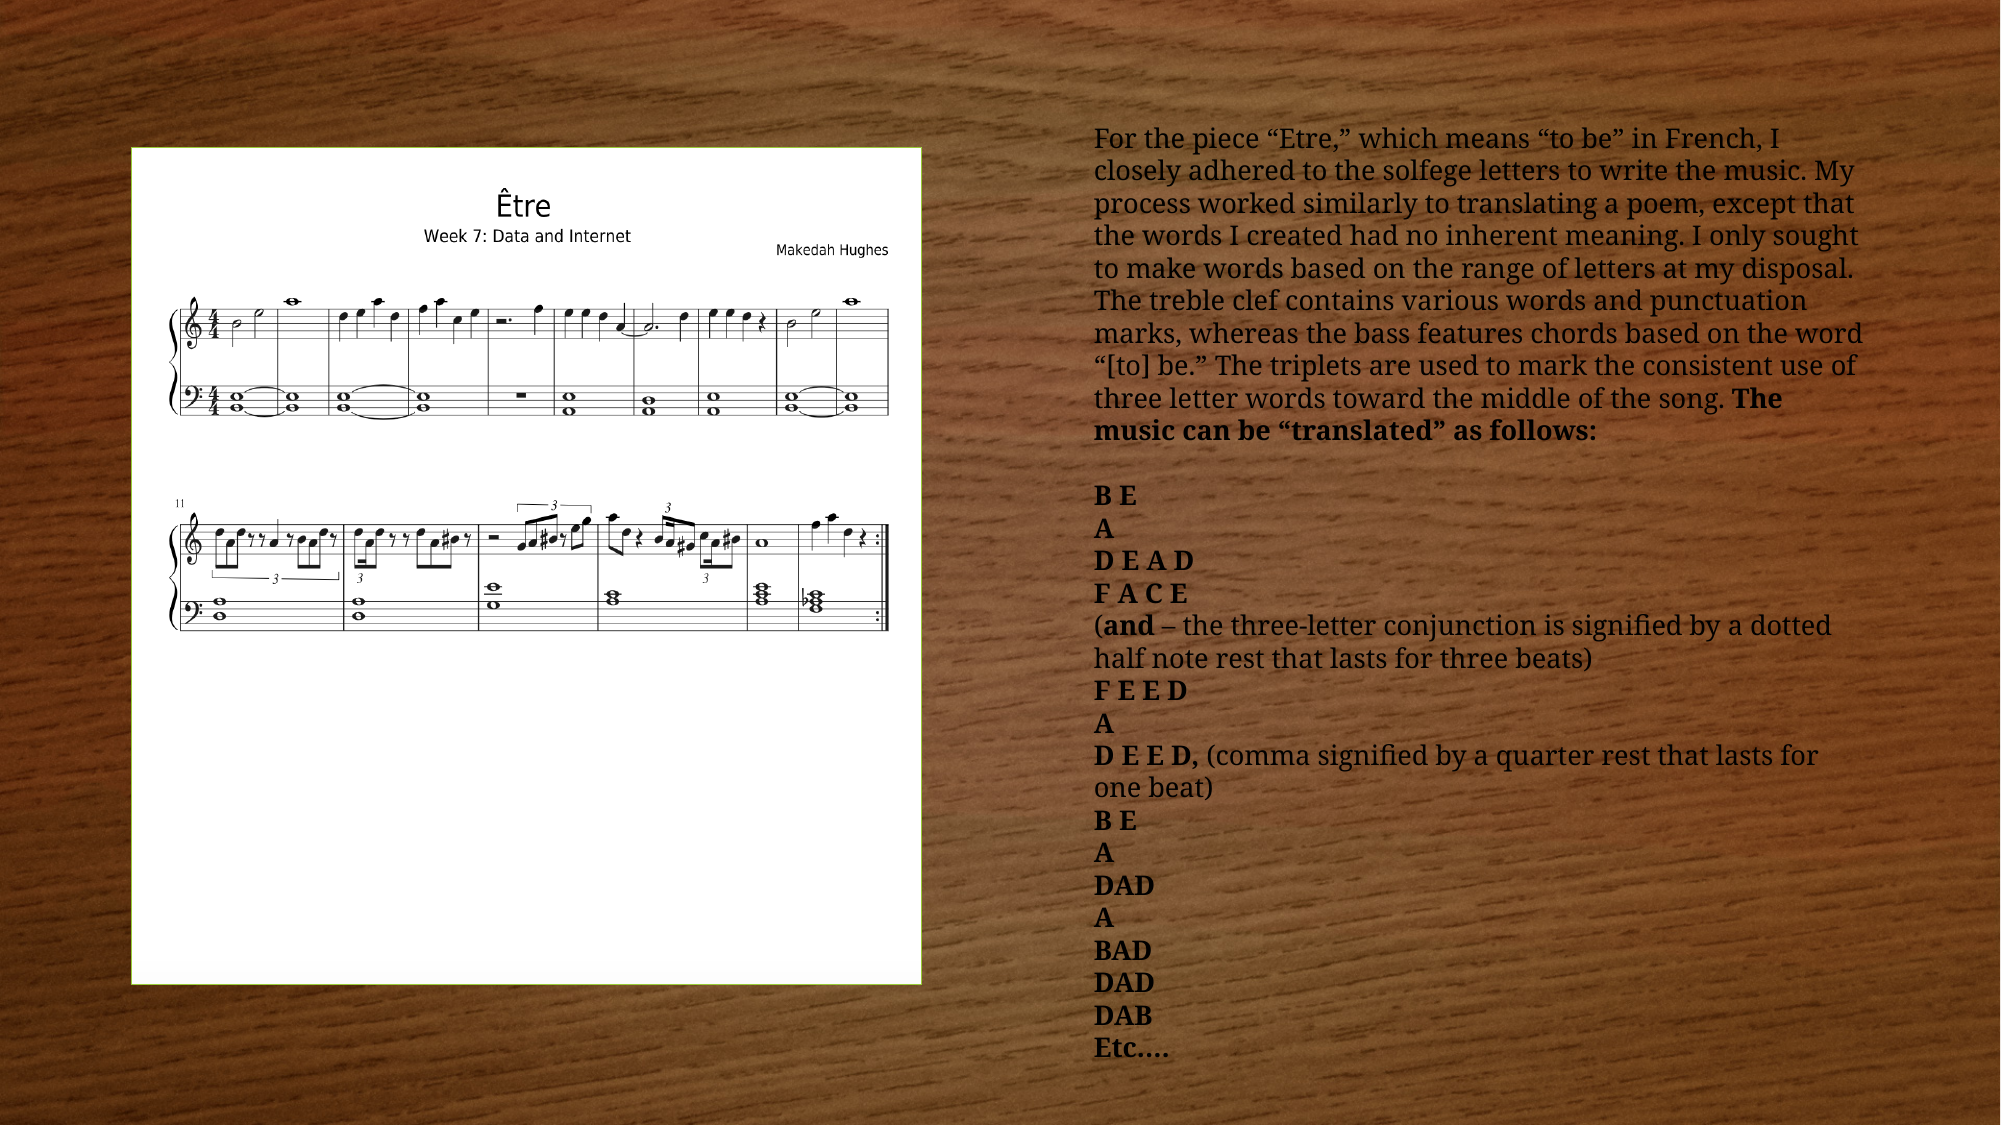

For the piece “Etre,” which means “to be” in French, I closely adhered to the solfege letters to write the music. My process worked similarly to translating a poem, except that the words I created had no inherent meaning. I only sought to make words based on the range of letters at my disposal. The treble clef contains various words and punctuation marks, whereas the bass features chords based on the word “[to] be.” The triplets are used to mark the consistent use of three letter words toward the middle of the song. The music can be “translated” as follows:
B E
A
D E A D
F A C E
(and – the three-letter conjunction is signified by a dotted half note rest that lasts for three beats)
F E E D
A
D E E D, (comma signified by a quarter rest that lasts for one beat)
B E
A
DAD
A
BAD
DAD
DAB
Etc.…